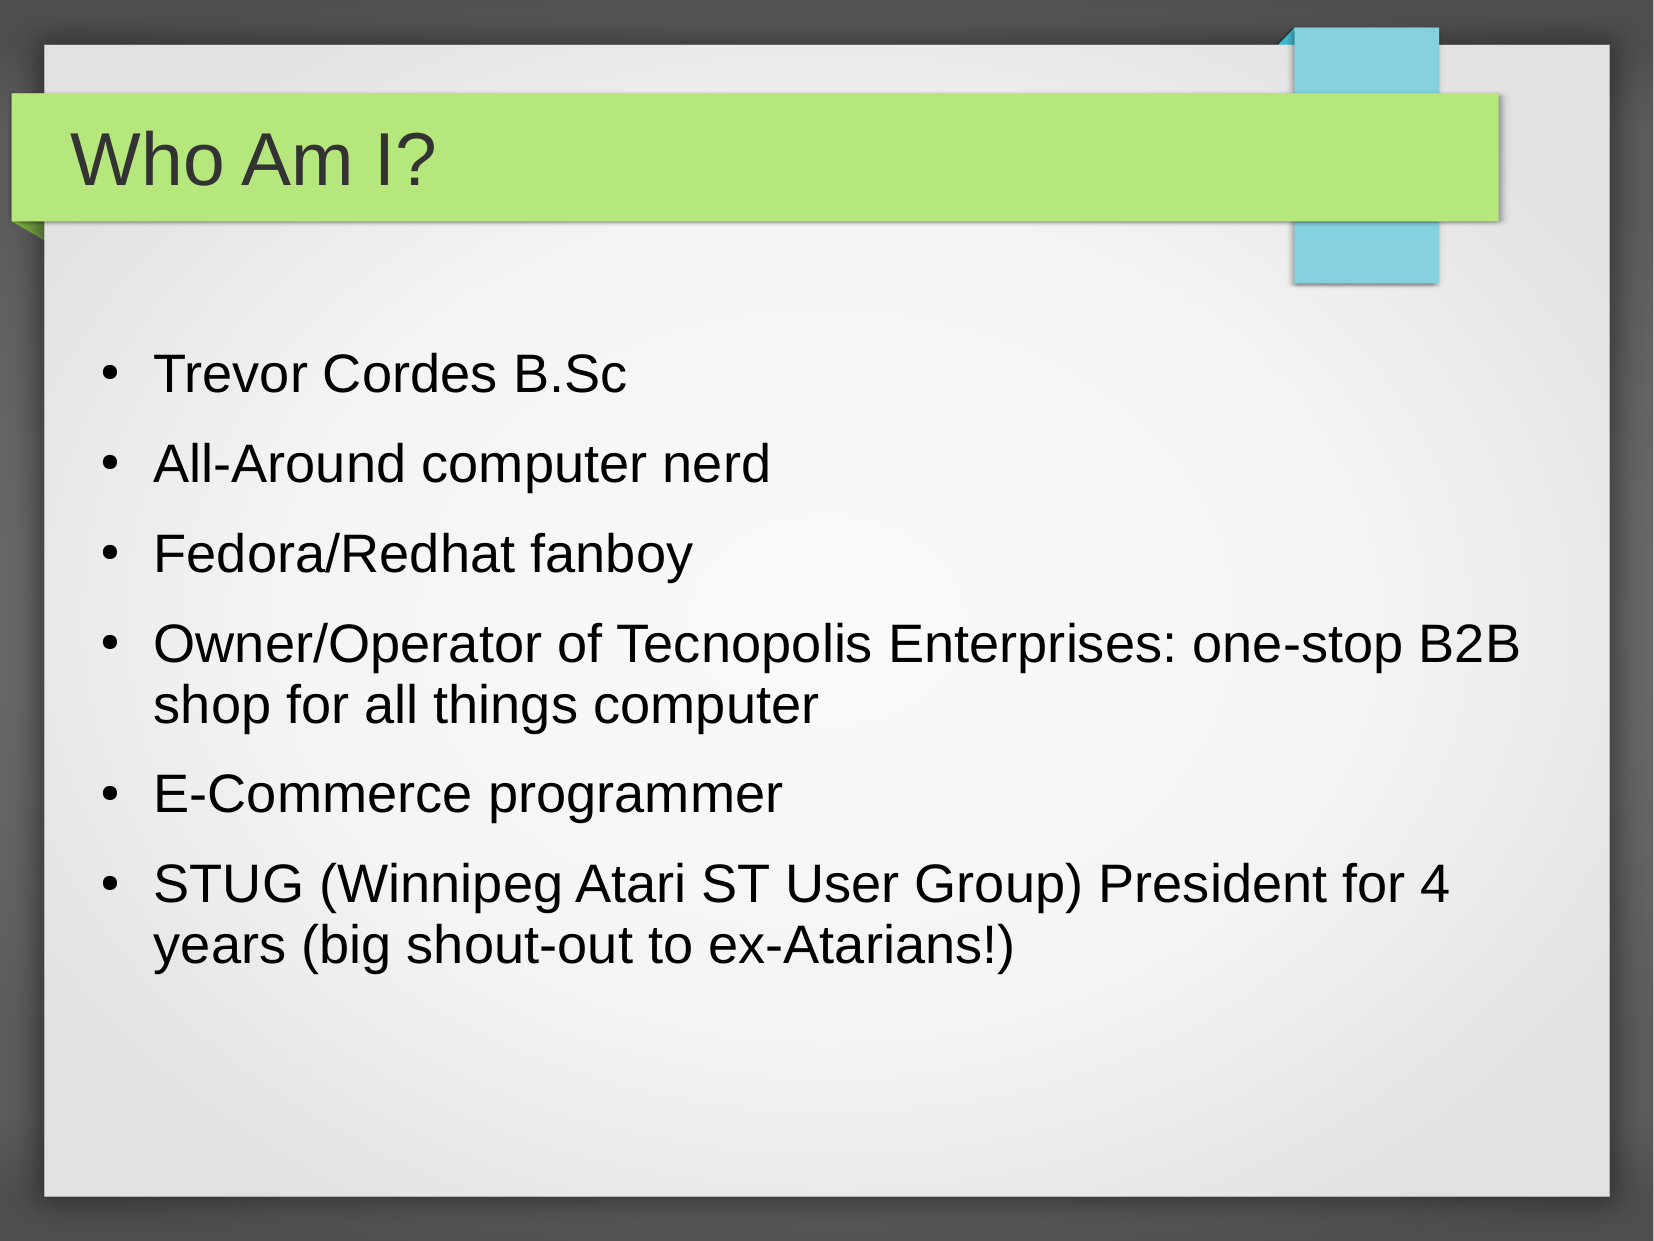

# Who Am I?
Trevor Cordes B.Sc
All-Around computer nerd
Fedora/Redhat fanboy
Owner/Operator of Tecnopolis Enterprises: one-stop B2B shop for all things computer
E-Commerce programmer
STUG (Winnipeg Atari ST User Group) President for 4 years (big shout-out to ex-Atarians!)